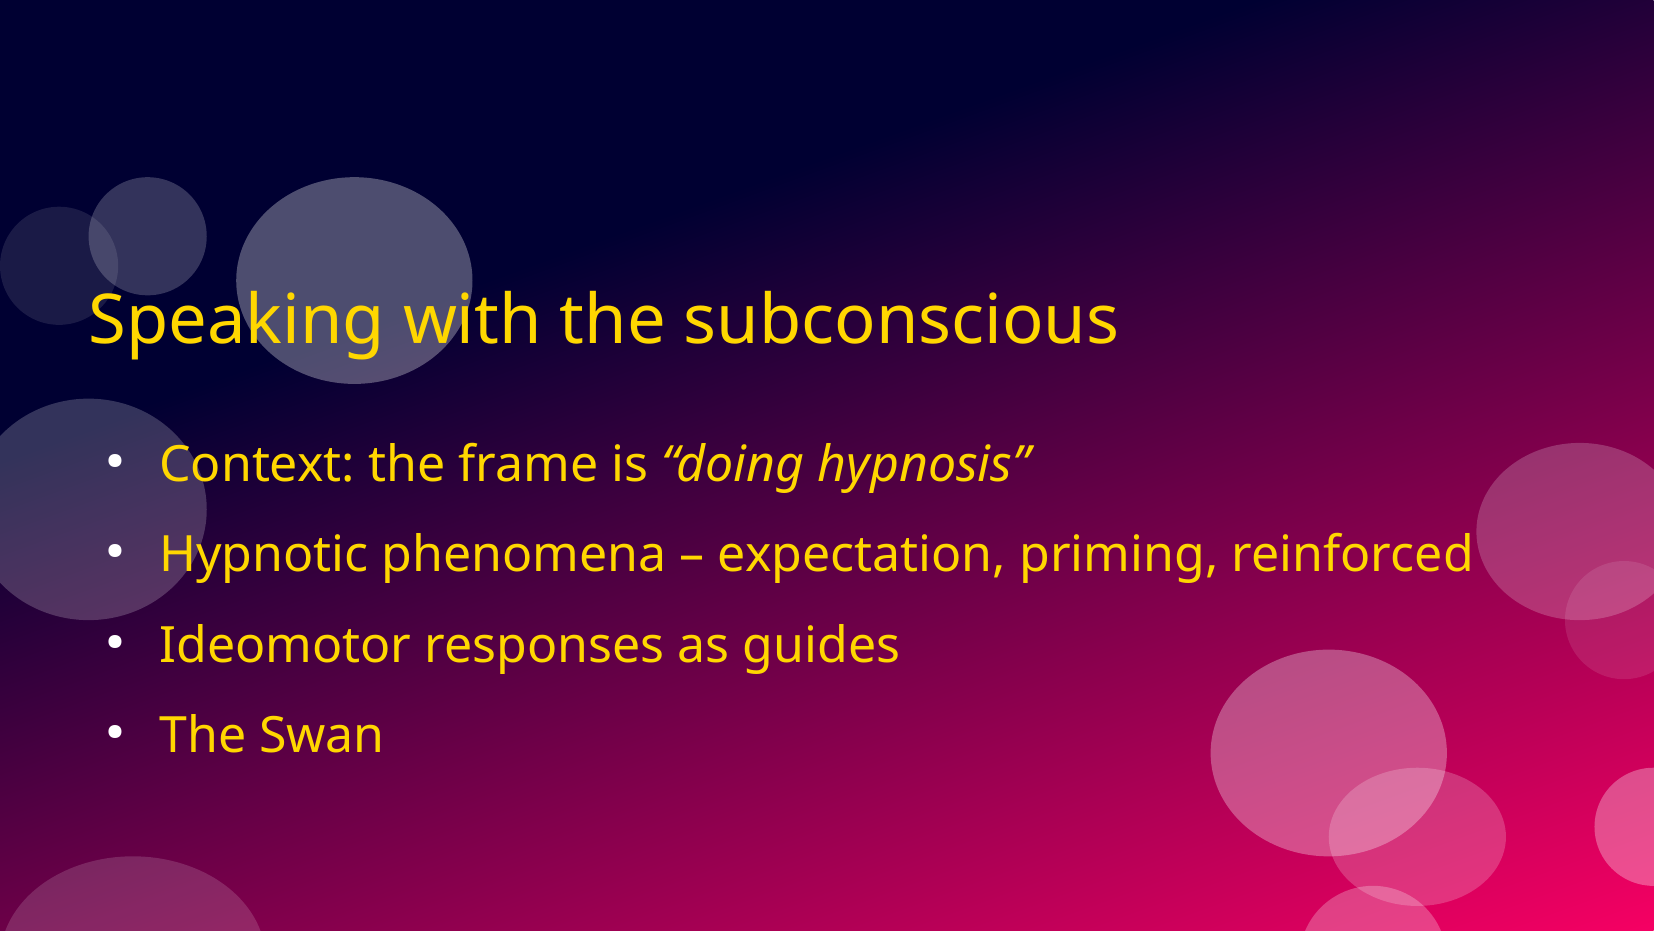

# Speaking with the subconscious
Context: the frame is “doing hypnosis”
Hypnotic phenomena – expectation, priming, reinforced
Ideomotor responses as guides
The Swan